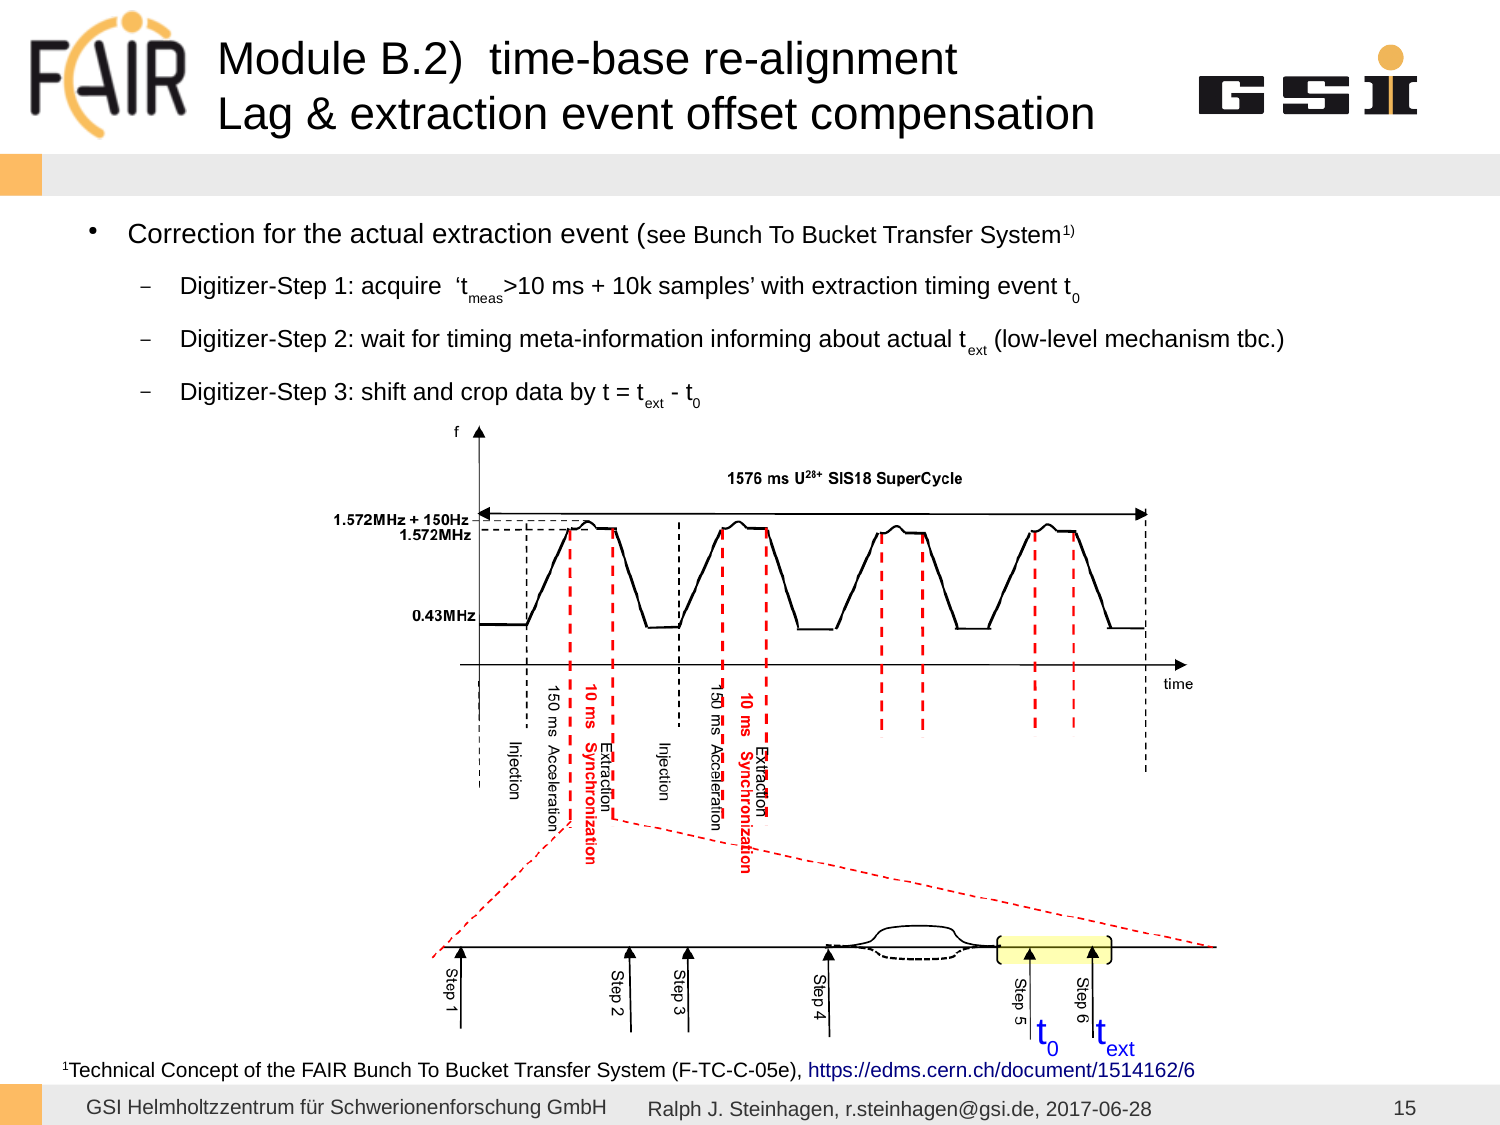

# Module B.2) time-base re-alignment Lag & extraction event offset compensation
Correction for the actual extraction event (see Bunch To Bucket Transfer System1)
Digitizer-Step 1: acquire ‘tmeas>10 ms + 10k samples’ with extraction timing event t0
Digitizer-Step 2: wait for timing meta-information informing about actual text (low-level mechanism tbc.)
Digitizer-Step 3: shift and crop data by t = text - t0
t0
text
1Technical Concept of the FAIR Bunch To Bucket Transfer System (F-TC-C-05e), https://edms.cern.ch/document/1514162/6